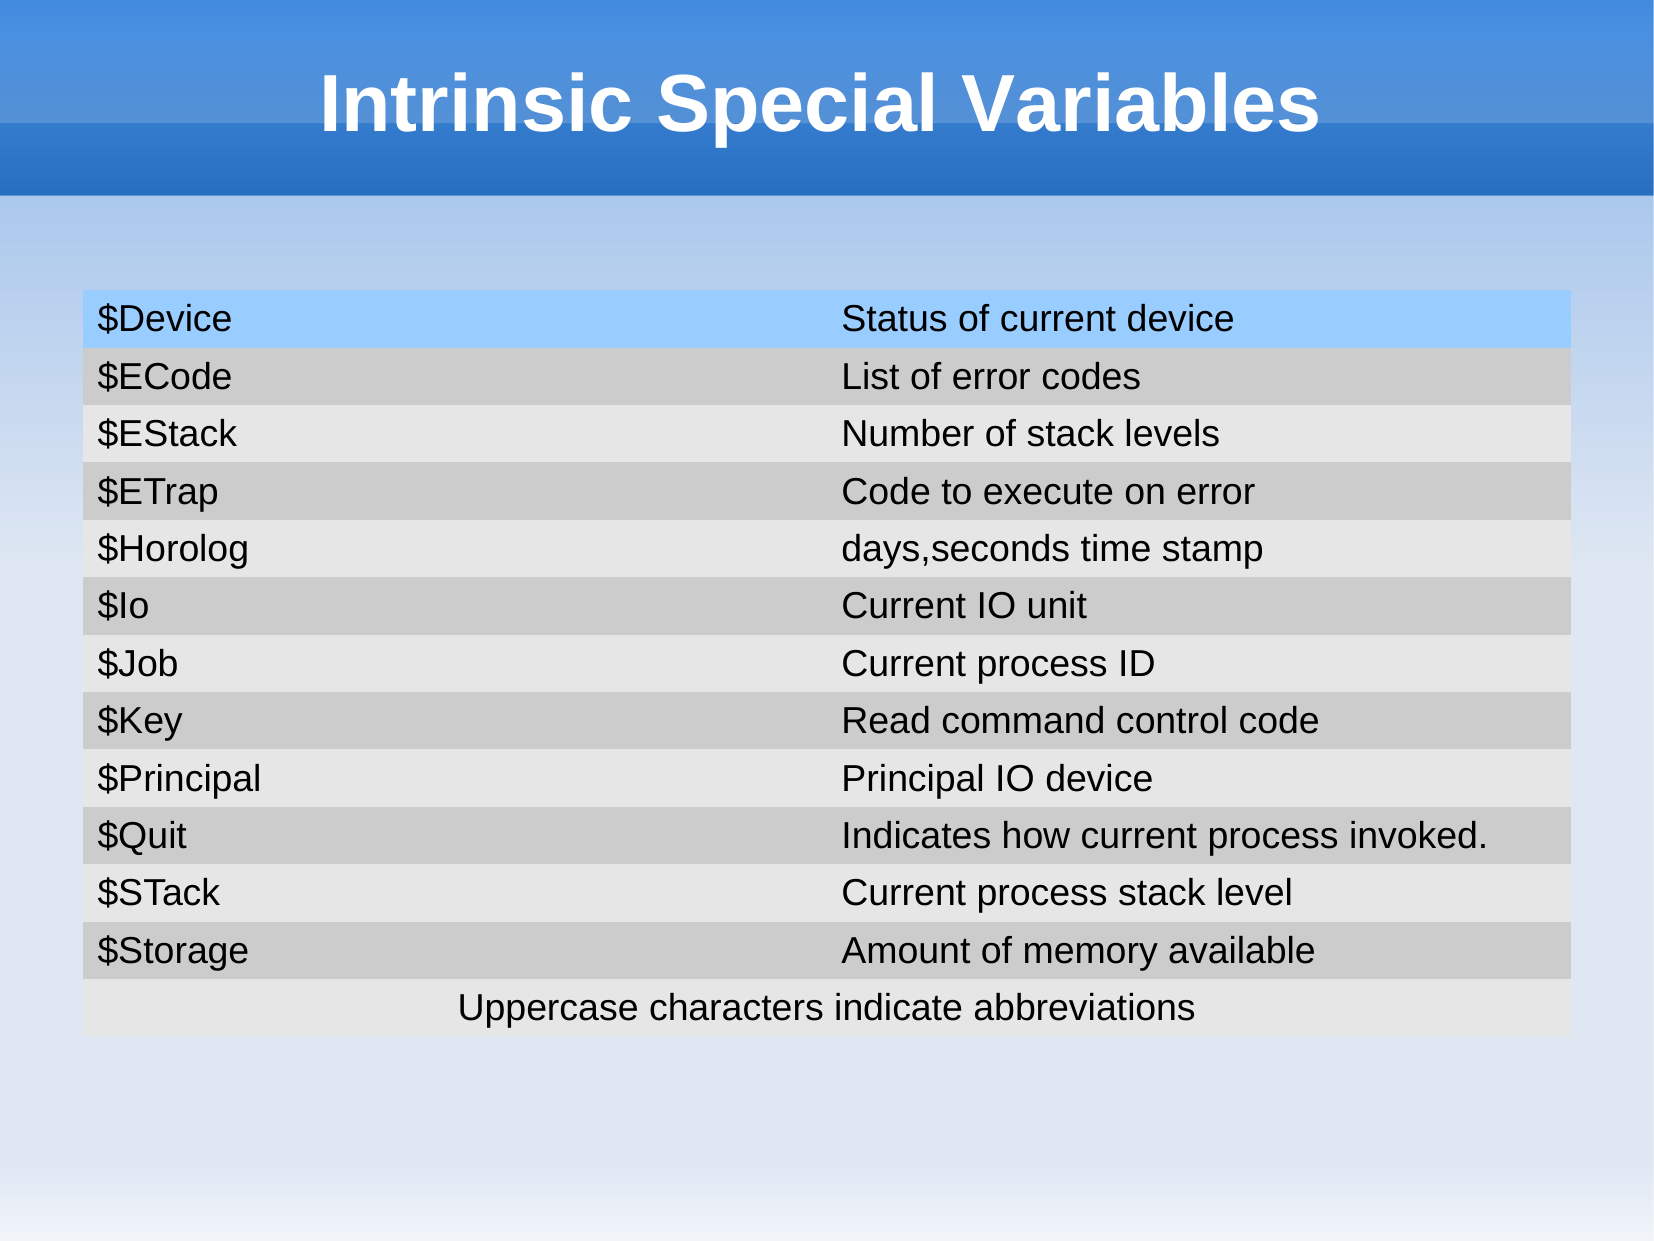

# Intrinsic Special Variables
| $Device | Status of current device |
| --- | --- |
| $ECode | List of error codes |
| $EStack | Number of stack levels |
| $ETrap | Code to execute on error |
| $Horolog | days,seconds time stamp |
| $Io | Current IO unit |
| $Job | Current process ID |
| $Key | Read command control code |
| $Principal | Principal IO device |
| $Quit | Indicates how current process invoked. |
| $STack | Current process stack level |
| $Storage | Amount of memory available |
| Uppercase characters indicate abbreviations | |